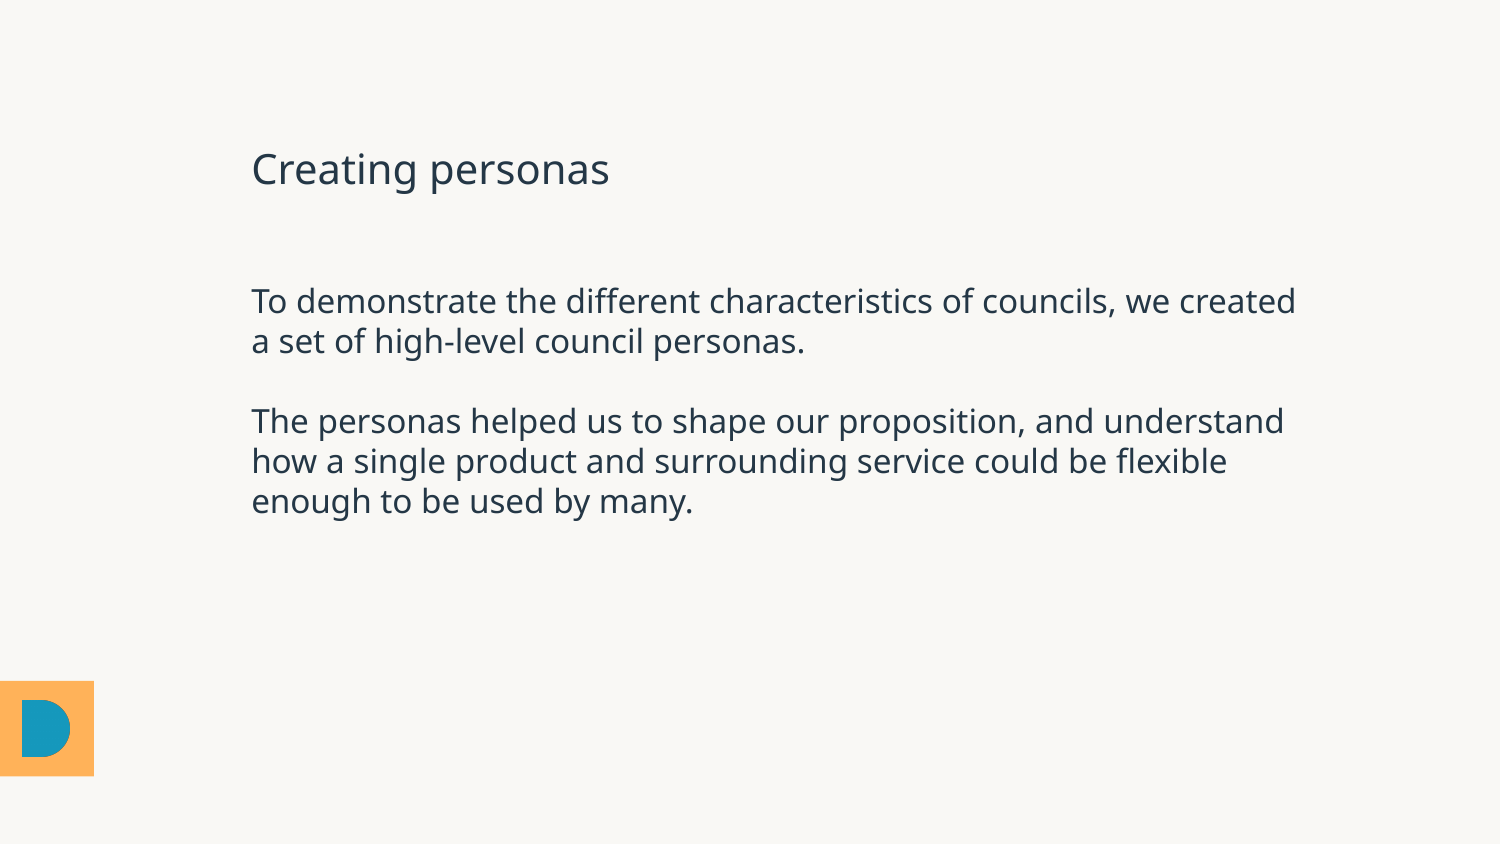

Creating personas
# To demonstrate the different characteristics of councils, we created a set of high-level council personas.
The personas helped us to shape our proposition, and understand how a single product and surrounding service could be flexible enough to be used by many.